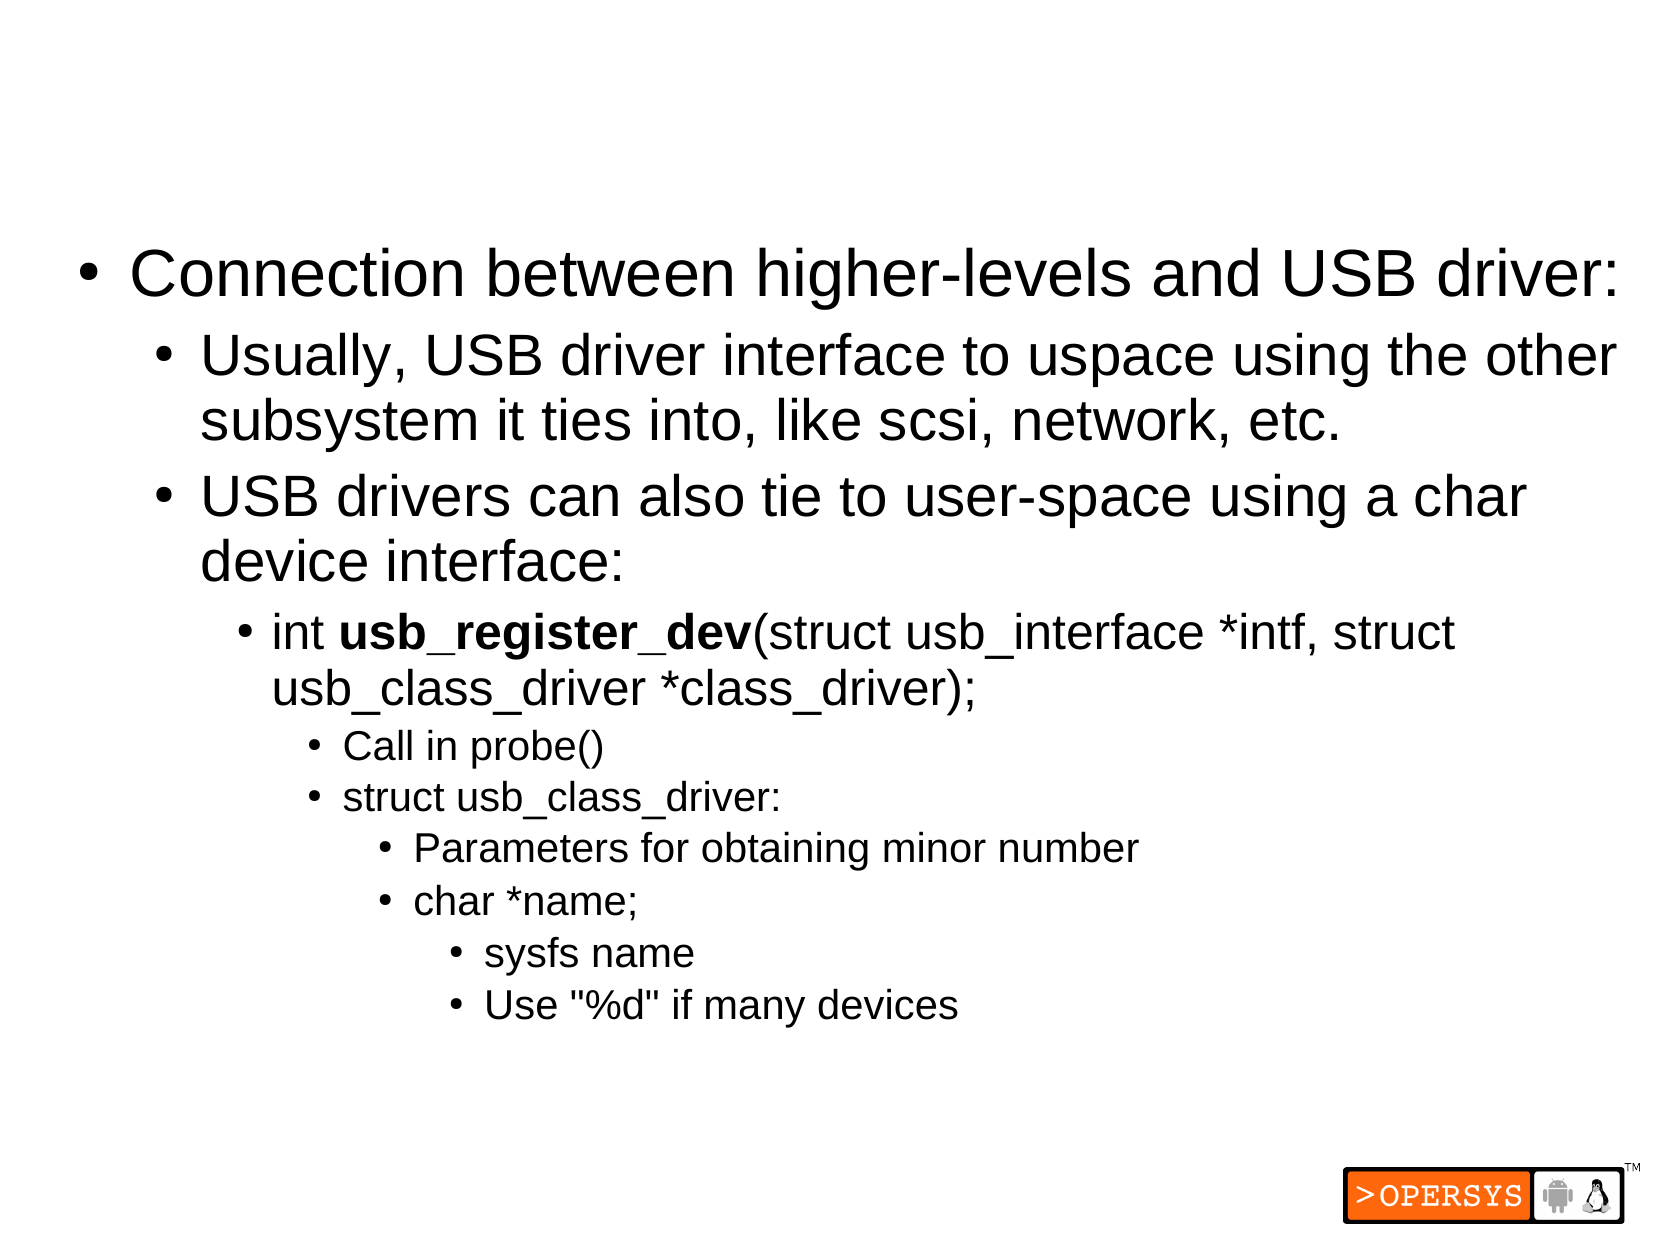

# Connection between higher-levels and USB driver:
Usually, USB driver interface to uspace using the other subsystem it ties into, like scsi, network, etc.
USB drivers can also tie to user-space using a char device interface:
int usb_register_dev(struct usb_interface *intf, struct usb_class_driver *class_driver);
Call in probe()
struct usb_class_driver:
Parameters for obtaining minor number
char *name;
sysfs name
Use "%d" if many devices